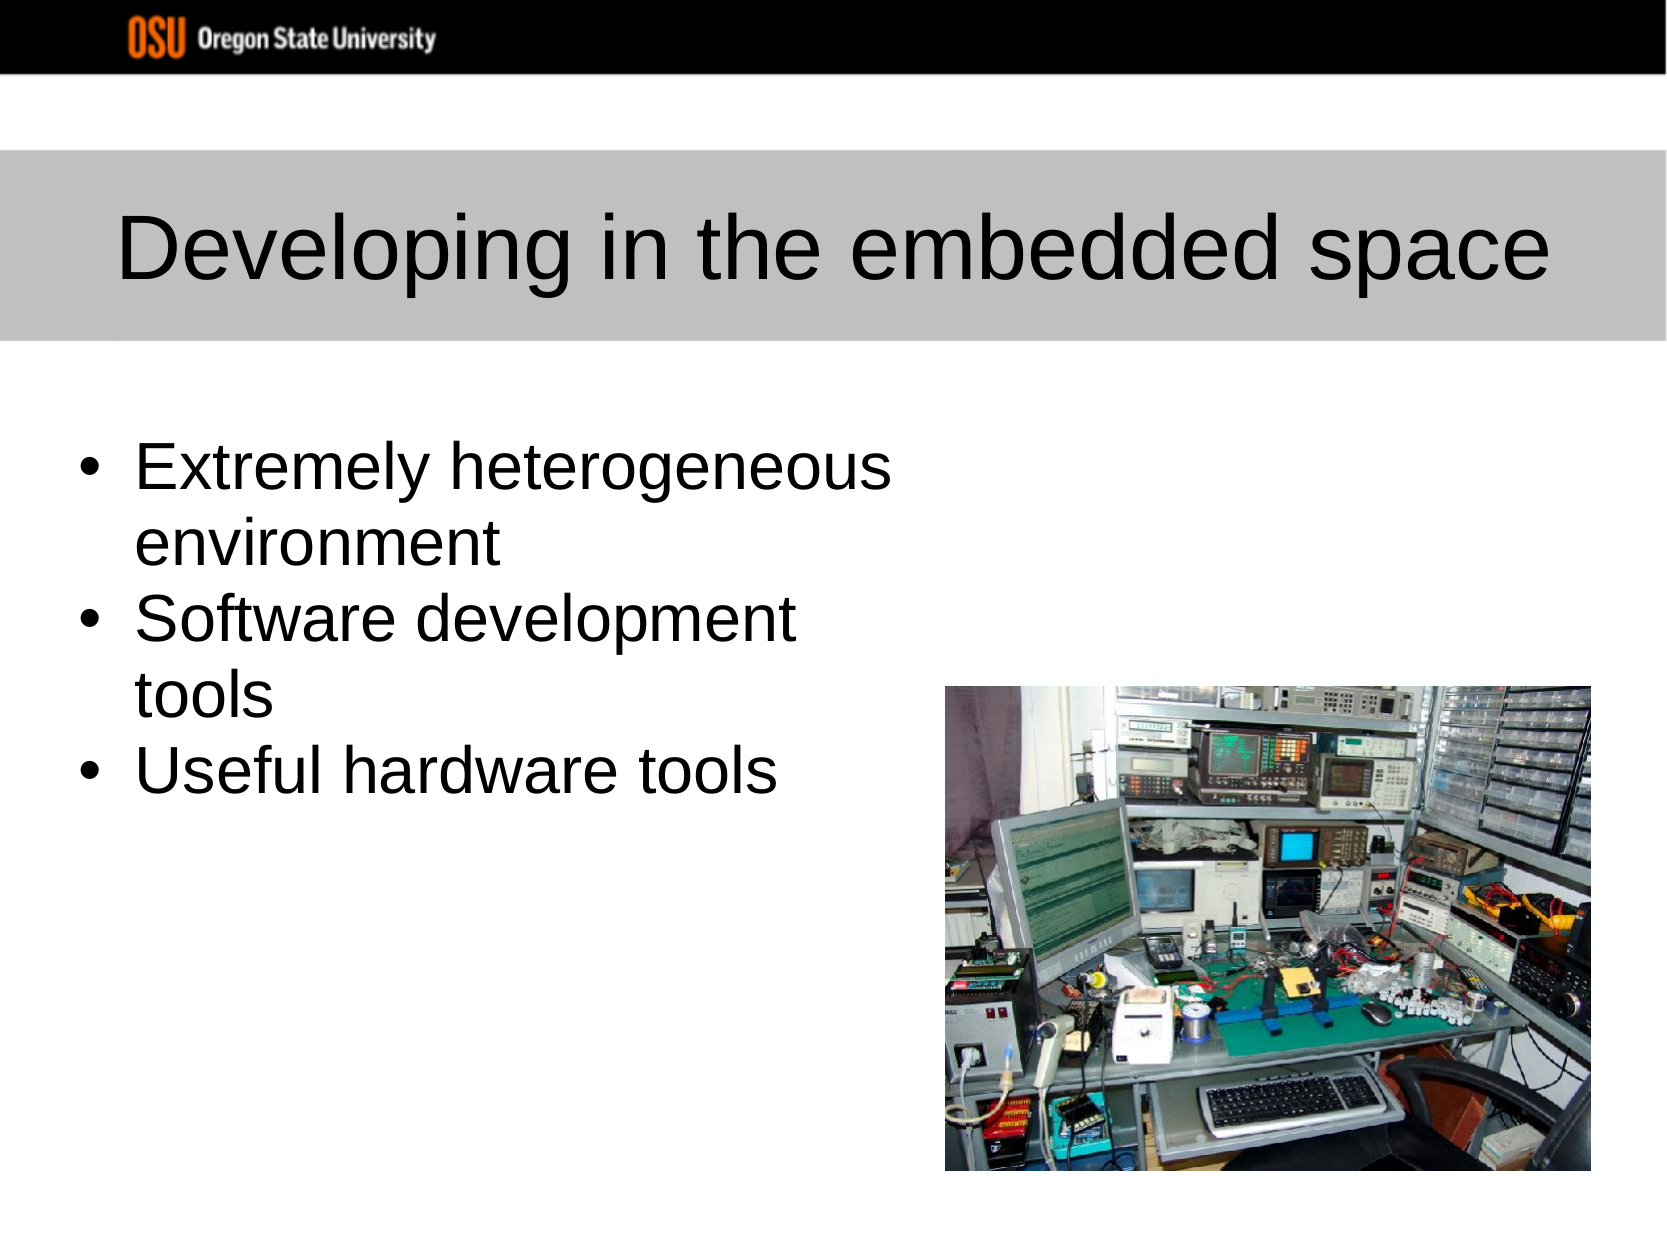

# Developing in the embedded space
Extremely heterogeneous environment
Software development tools
Useful hardware tools